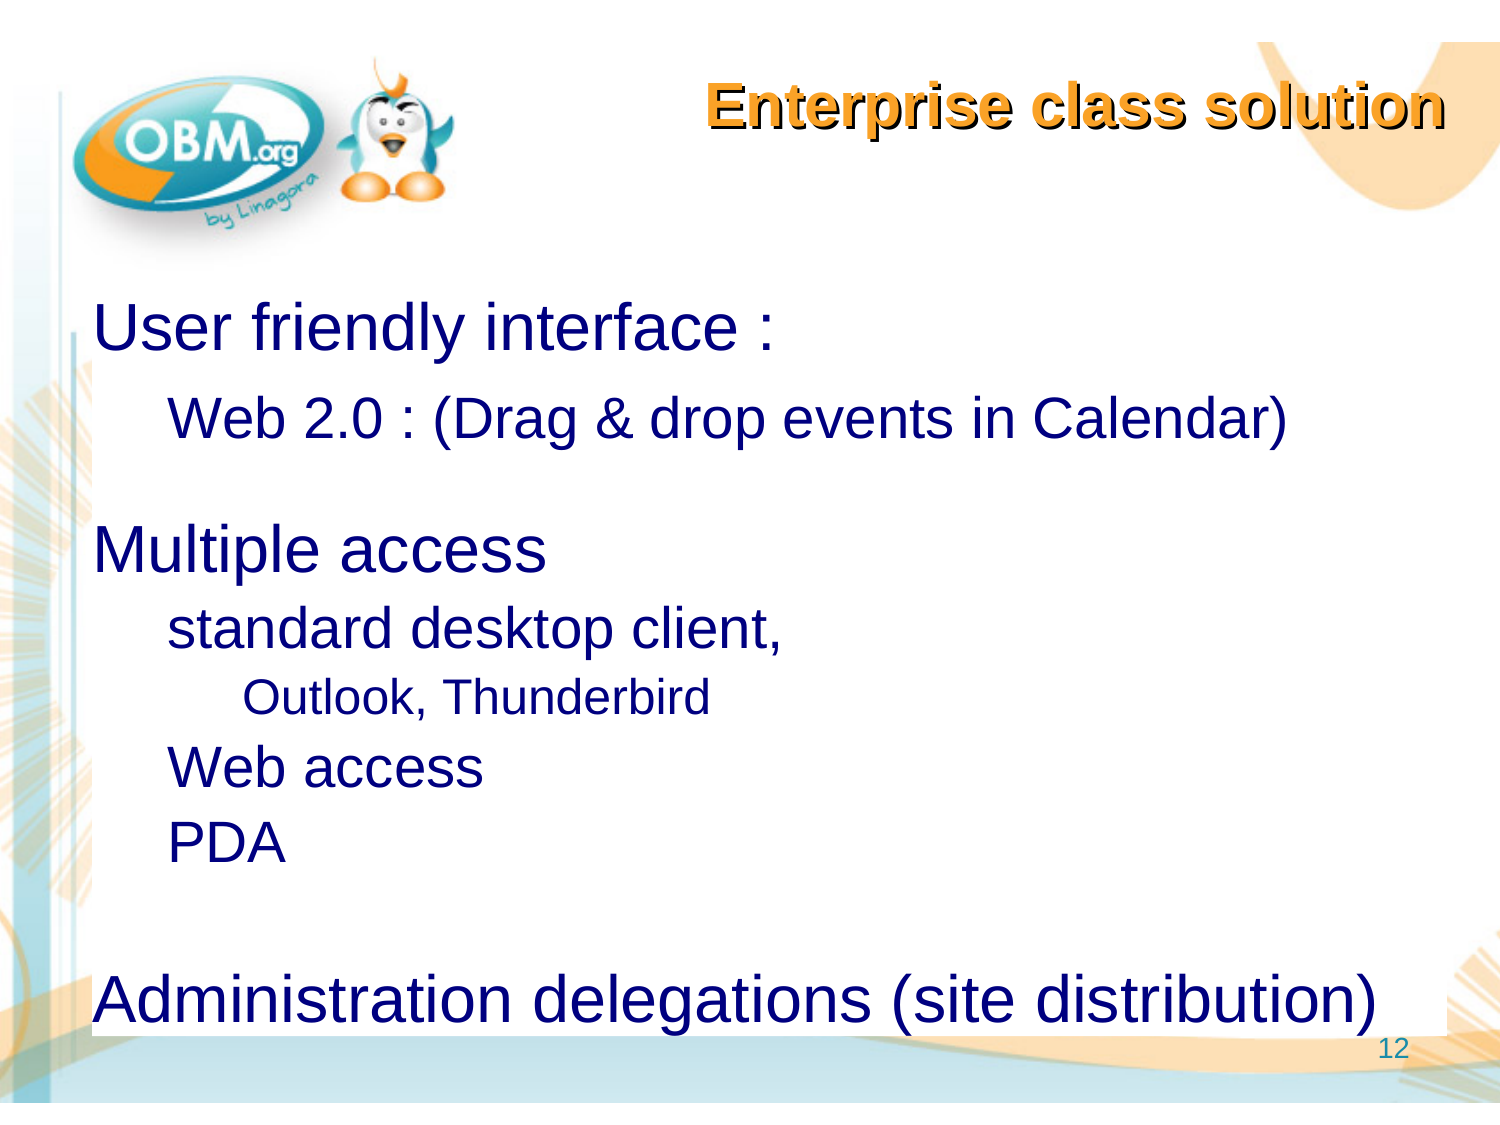

OBM : an enterprise-class solution
Enterprise class solution
# User friendly interface :
Web 2.0 : (Drag & drop events in Calendar)‏
Multiple access
standard desktop client,
Outlook, Thunderbird
Web access
PDA
Administration delegations (site distribution)
12